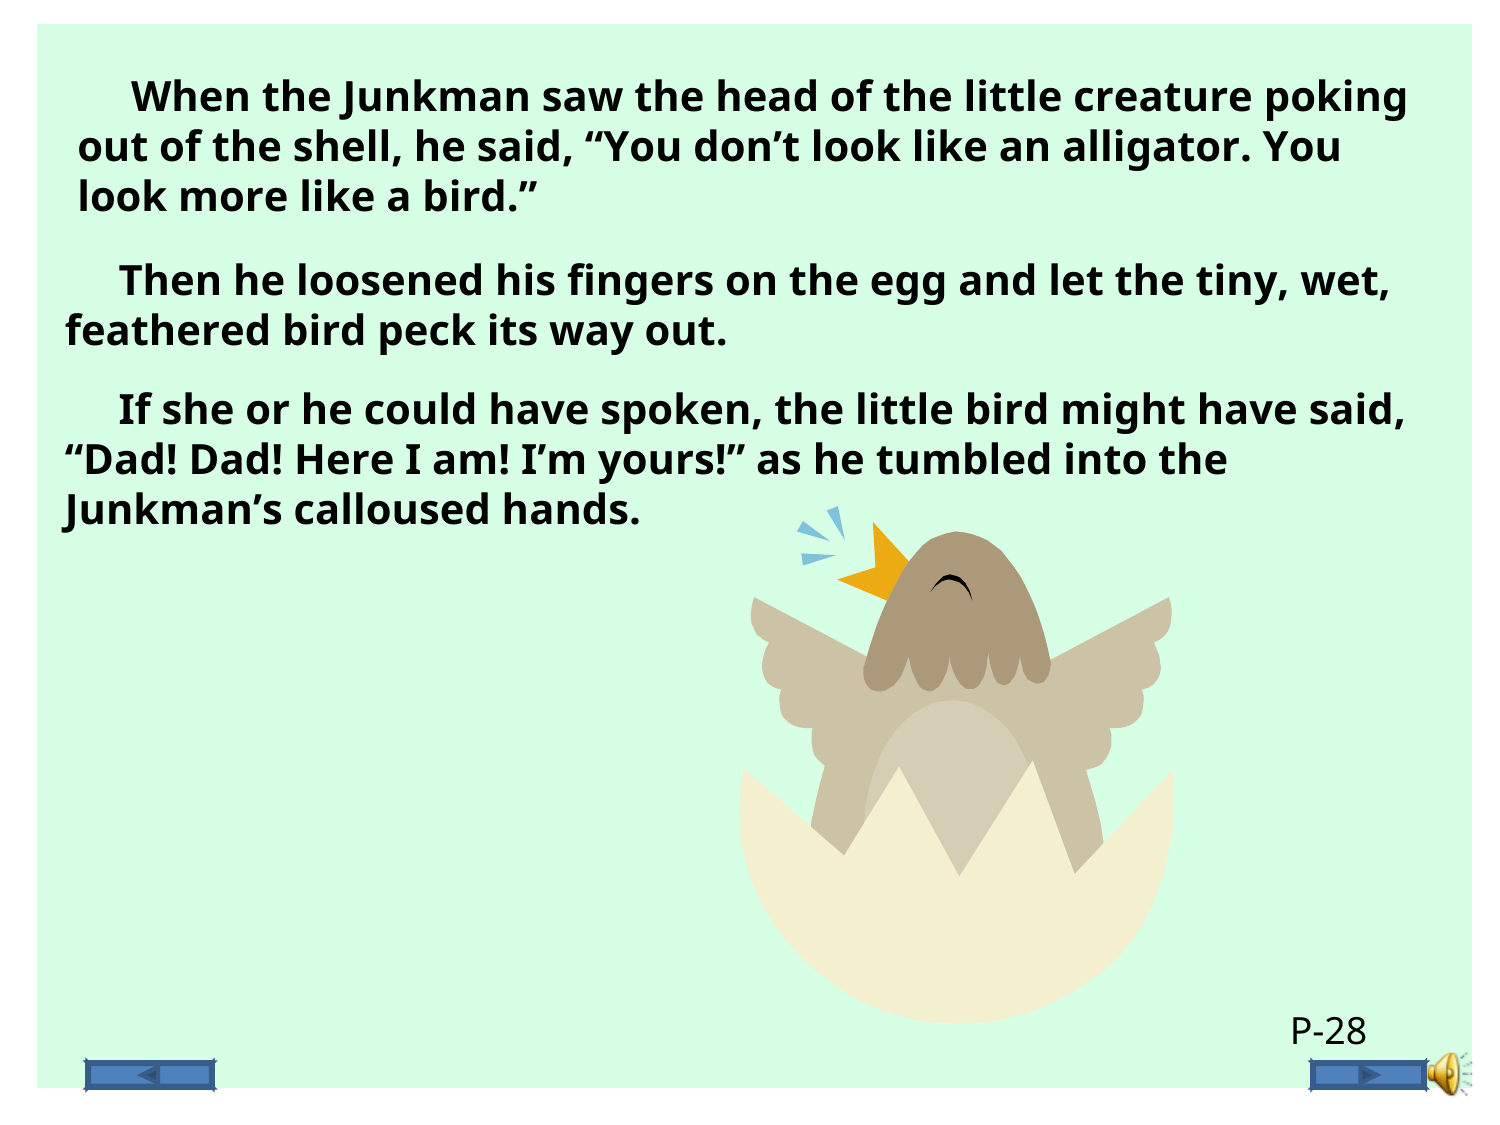

When the Junkman saw the head of the little creature poking out of the shell, he said, “You don’t look like an alligator. You look more like a bird.”
 Then he loosened his fingers on the egg and let the tiny, wet, feathered bird peck its way out.
 If she or he could have spoken, the little bird might have said, “Dad! Dad! Here I am! I’m yours!” as he tumbled into the Junkman’s calloused hands.
P-28